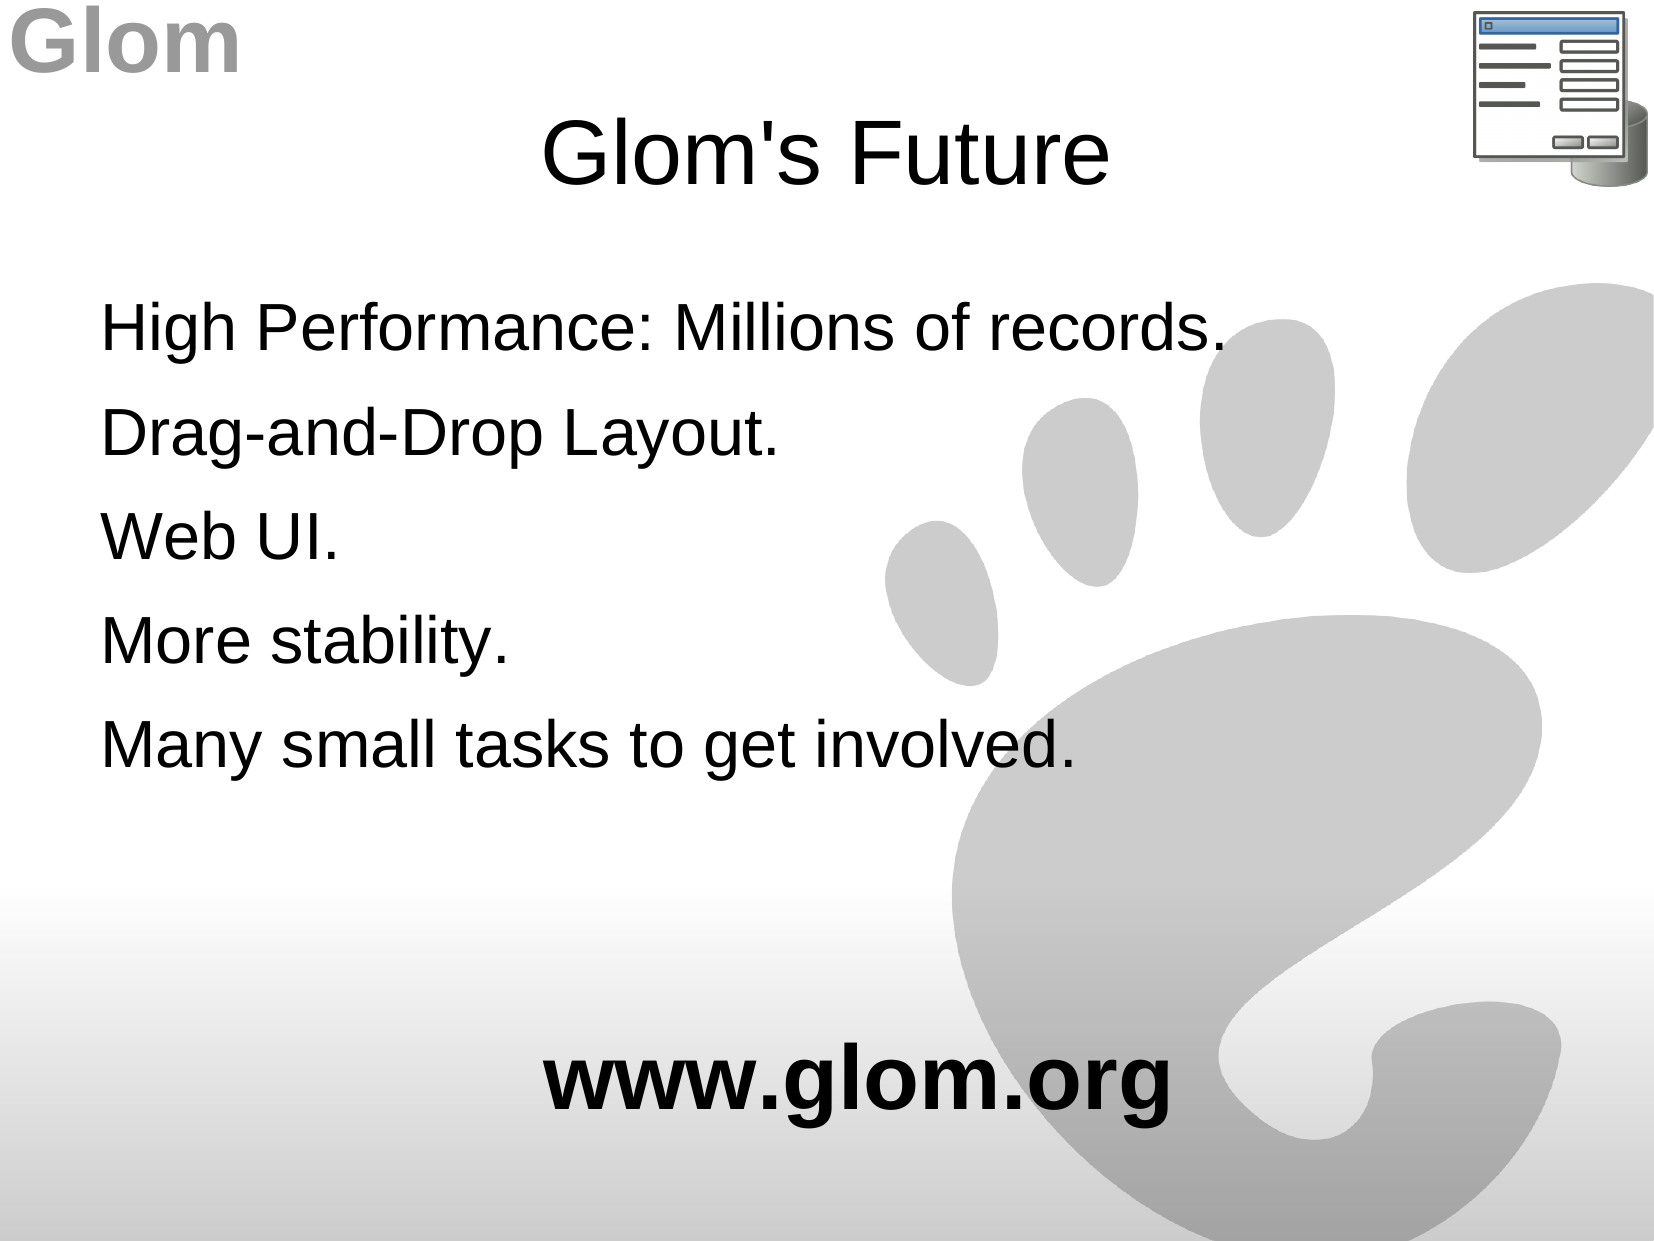

# Glom's Future
High Performance: Millions of records.
Drag-and-Drop Layout.
Web UI.
More stability.
Many small tasks to get involved.
www.glom.org